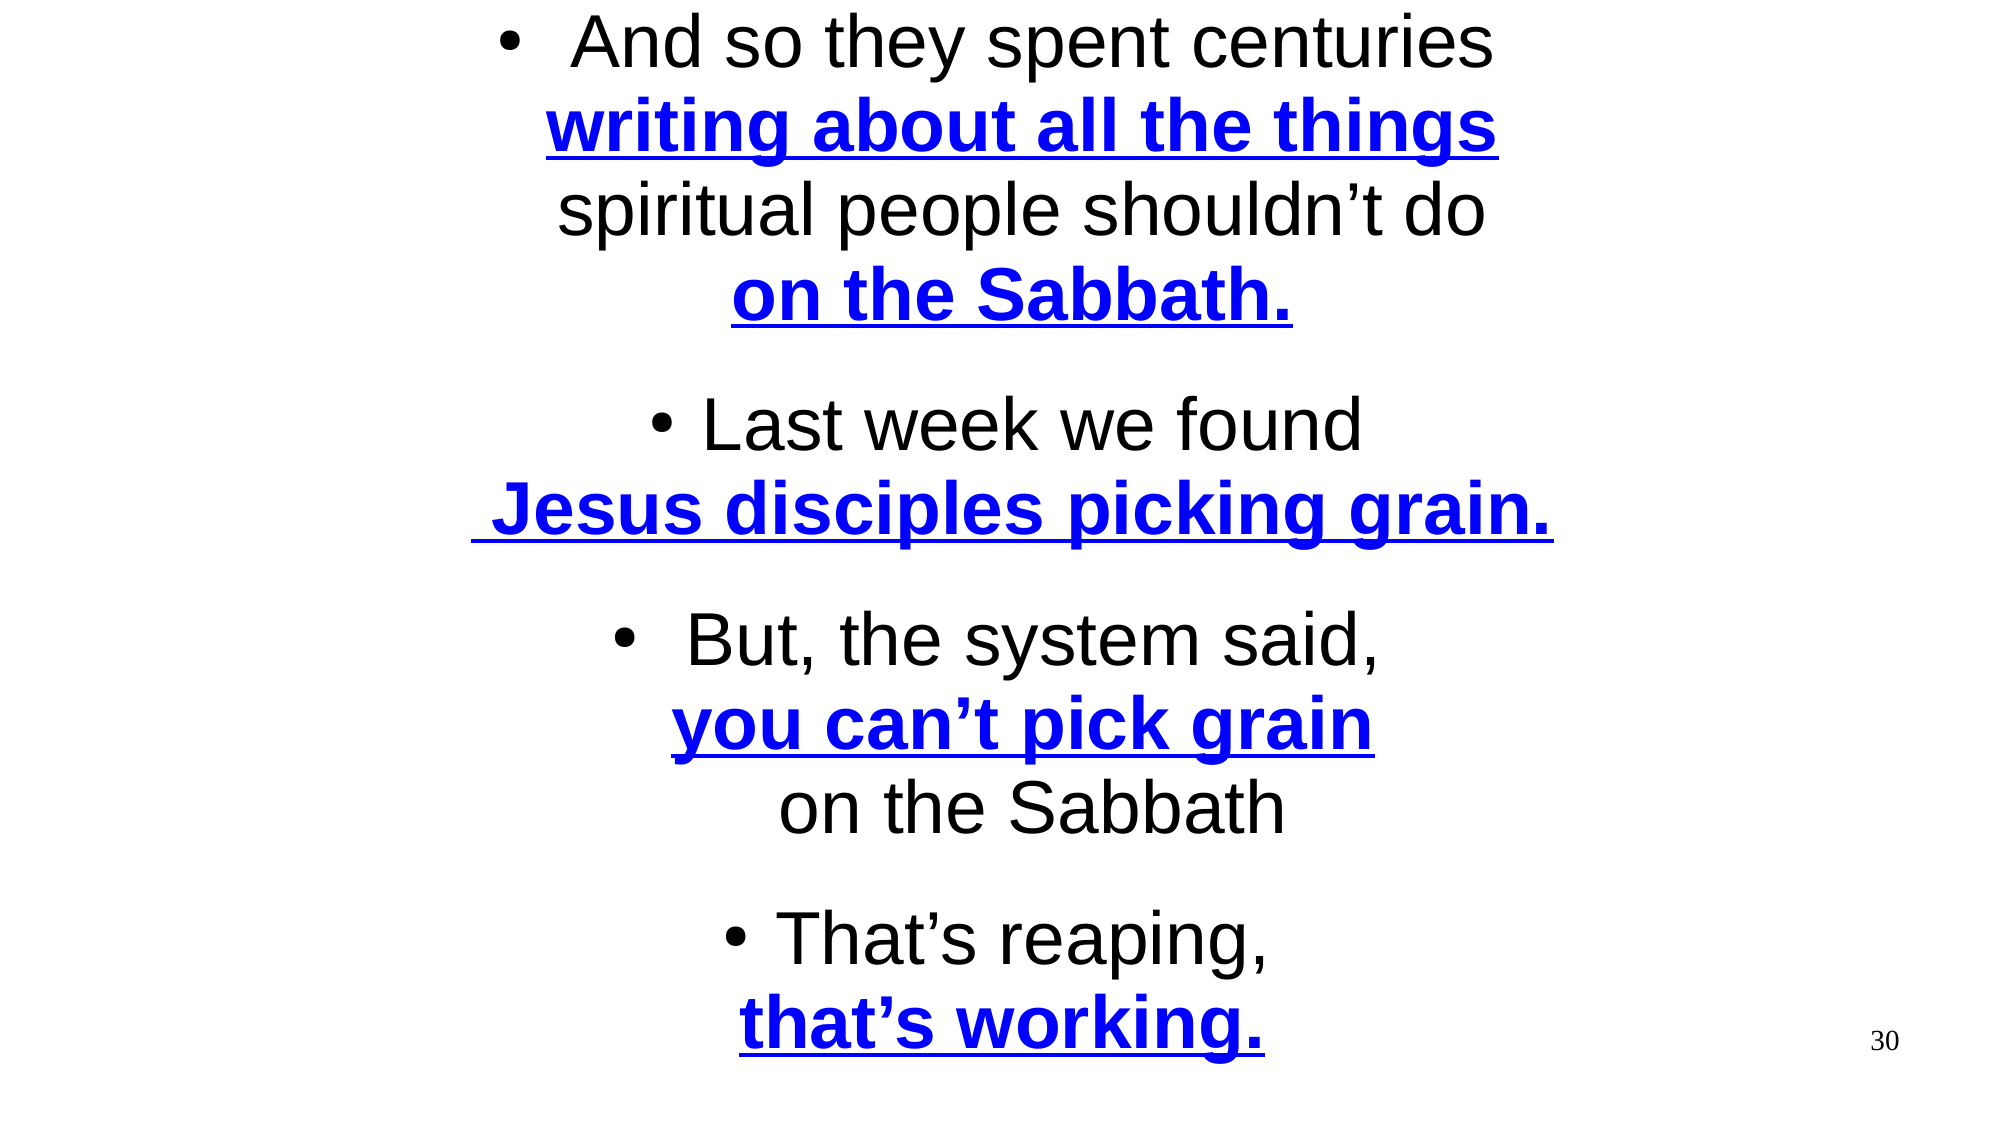

# And so they spent centuries writing about all the things spiritual people shouldn’t do on the Sabbath.
Last week we found
 Jesus disciples picking grain.
 But, the system said,
you can’t pick grain
on the Sabbath
That’s reaping,
that’s working.
30